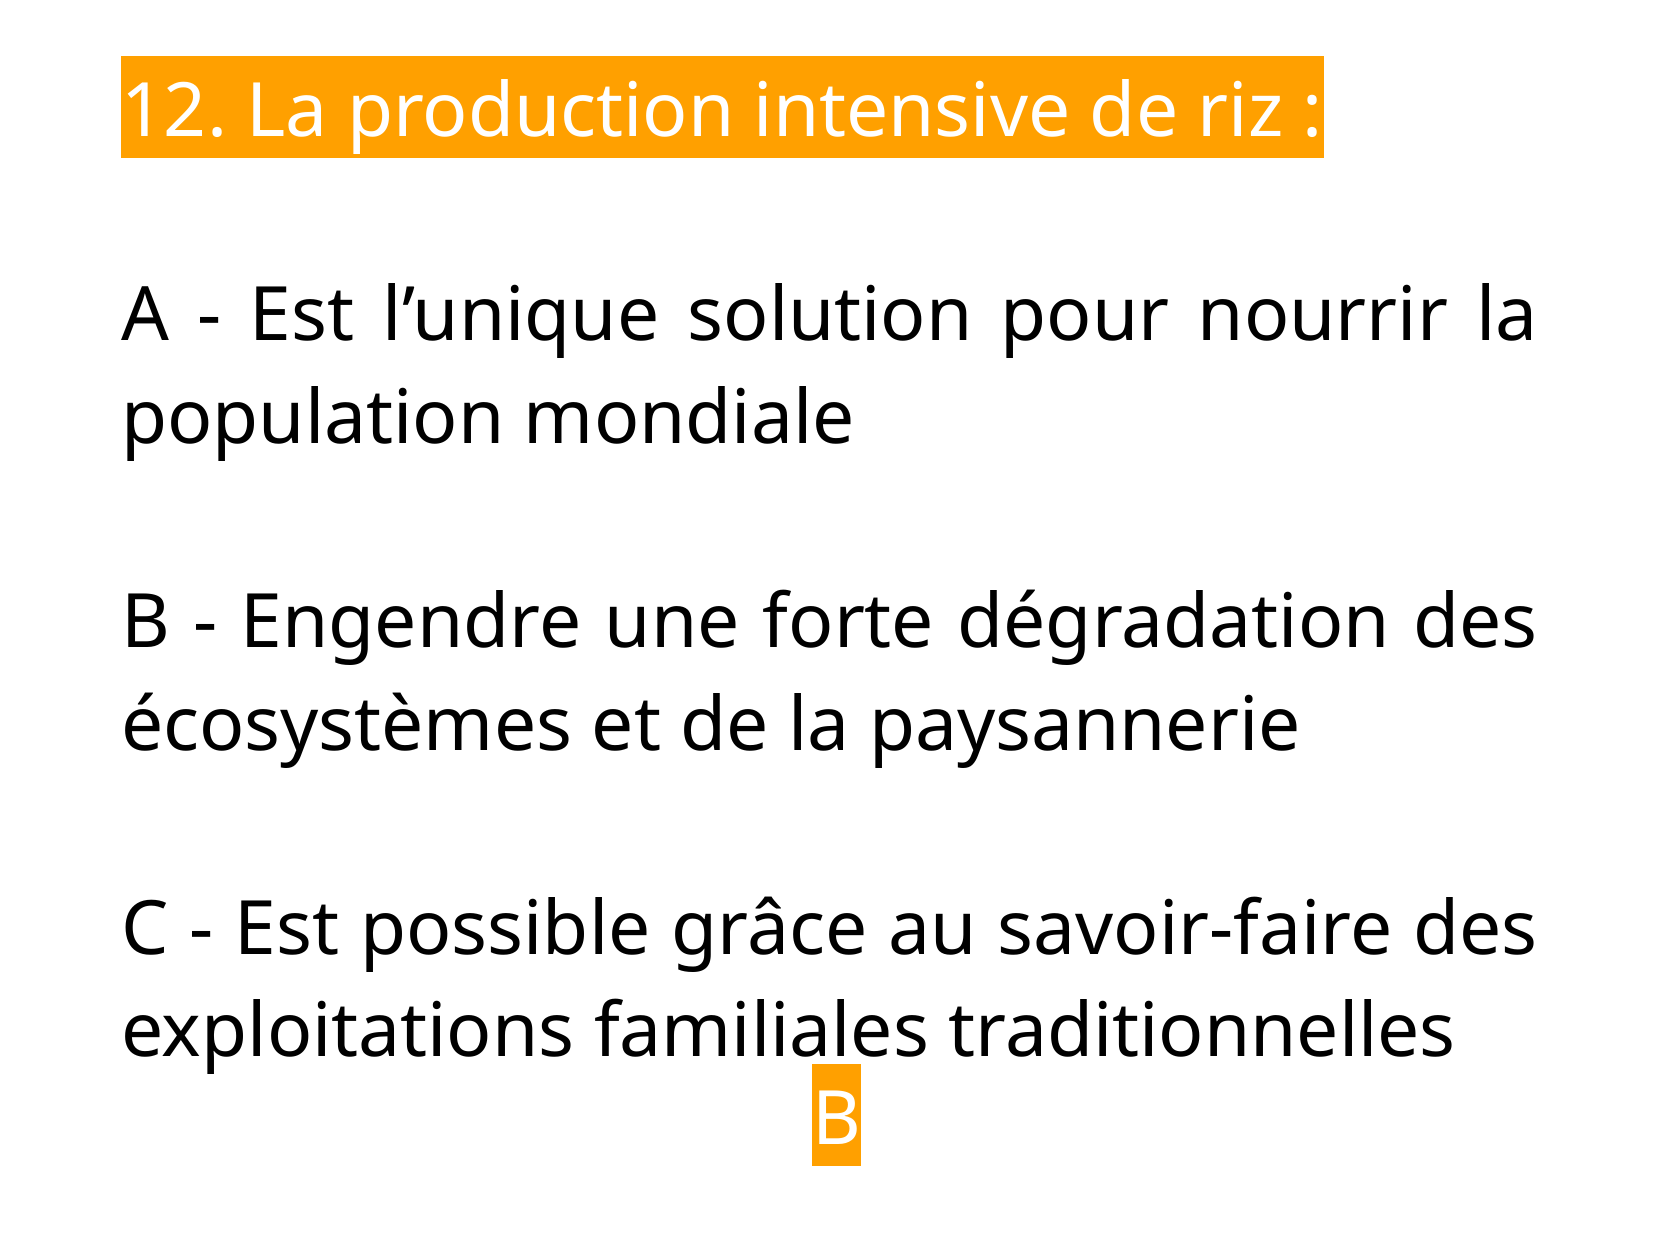

12. La production intensive de riz :
A - Est l’unique solution pour nourrir la population mondiale
B - Engendre une forte dégradation des écosystèmes et de la paysannerie
C - Est possible grâce au savoir-faire des exploitations familiales traditionnelles
B